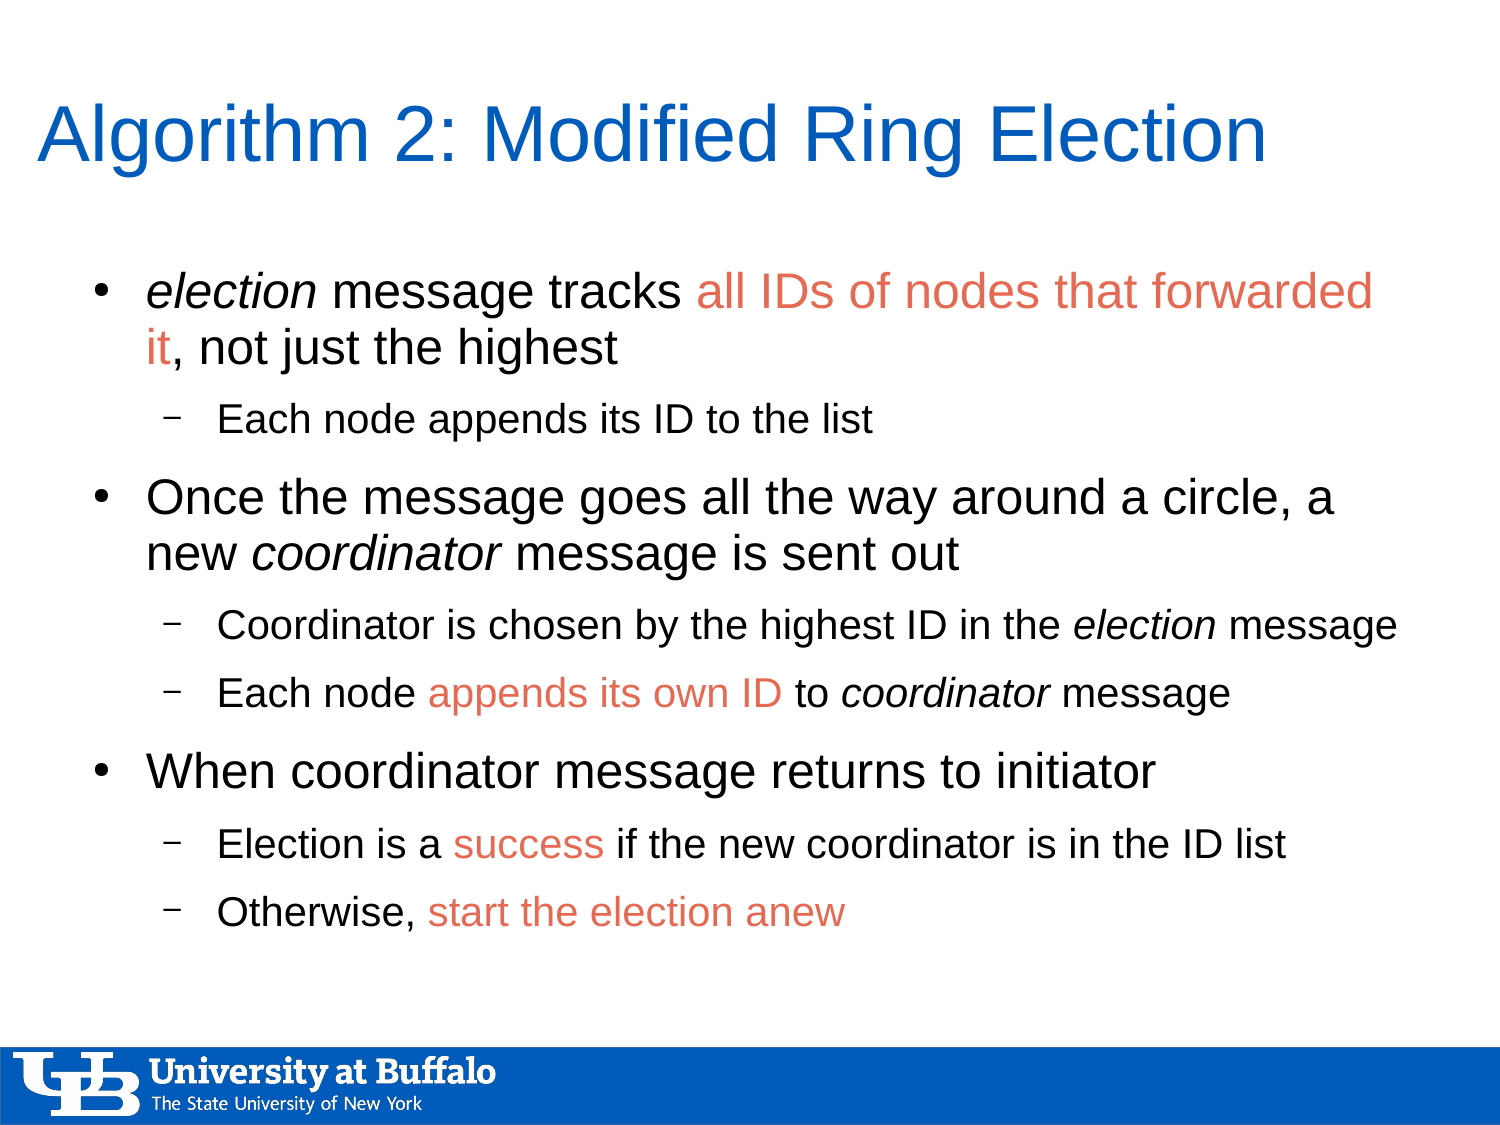

# Algorithm 2: Modified Ring Election
election message tracks all IDs of nodes that forwarded it, not just the highest
Each node appends its ID to the list
Once the message goes all the way around a circle, a new coordinator message is sent out
Coordinator is chosen by the highest ID in the election message
Each node appends its own ID to coordinator message
When coordinator message returns to initiator
Election is a success if the new coordinator is in the ID list
Otherwise, start the election anew